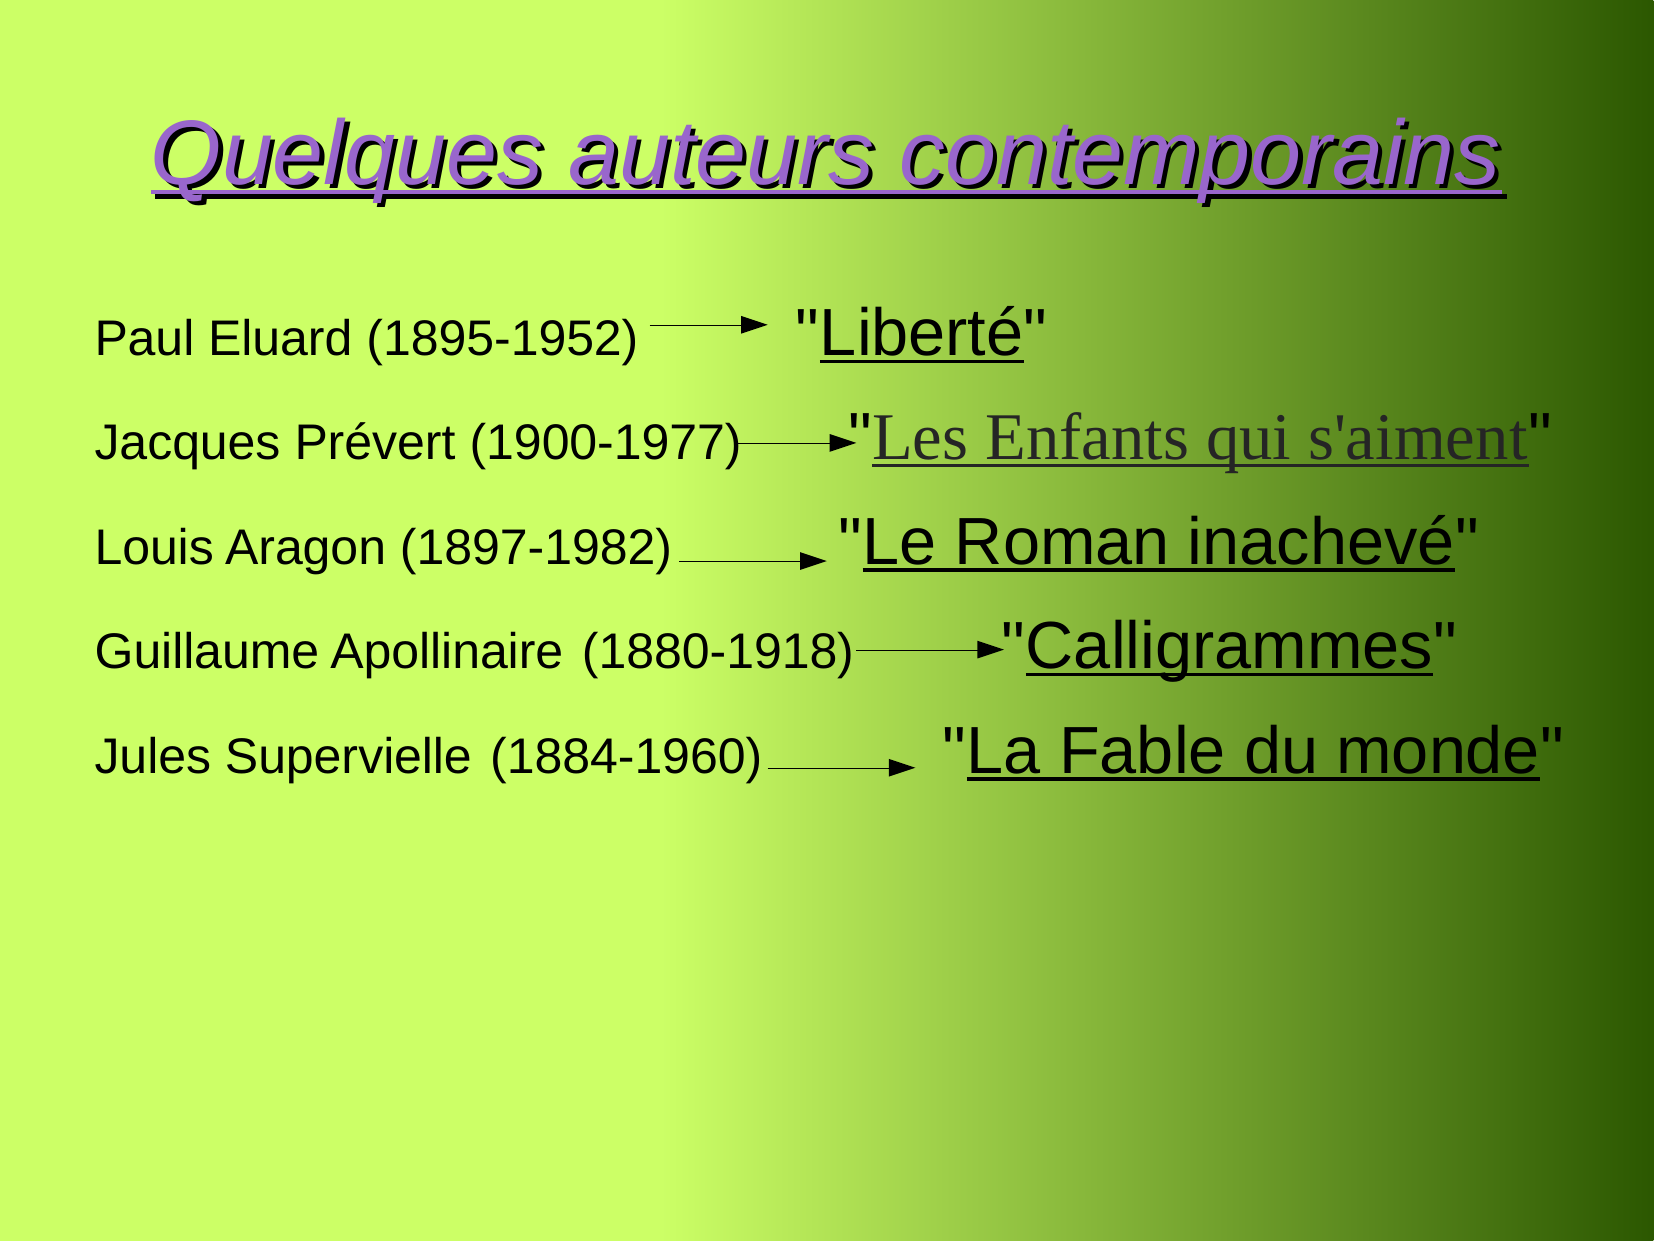

# Quelques auteurs contemporains
Paul Eluard (1895-1952) "Liberté"
Jacques Prévert (1900-1977) "Les Enfants qui s'aiment"
Louis Aragon (1897-1982) "Le Roman inachevé"
Guillaume Apollinaire (1880-1918) "Calligrammes"
Jules Supervielle (1884-1960) "La Fable du monde"